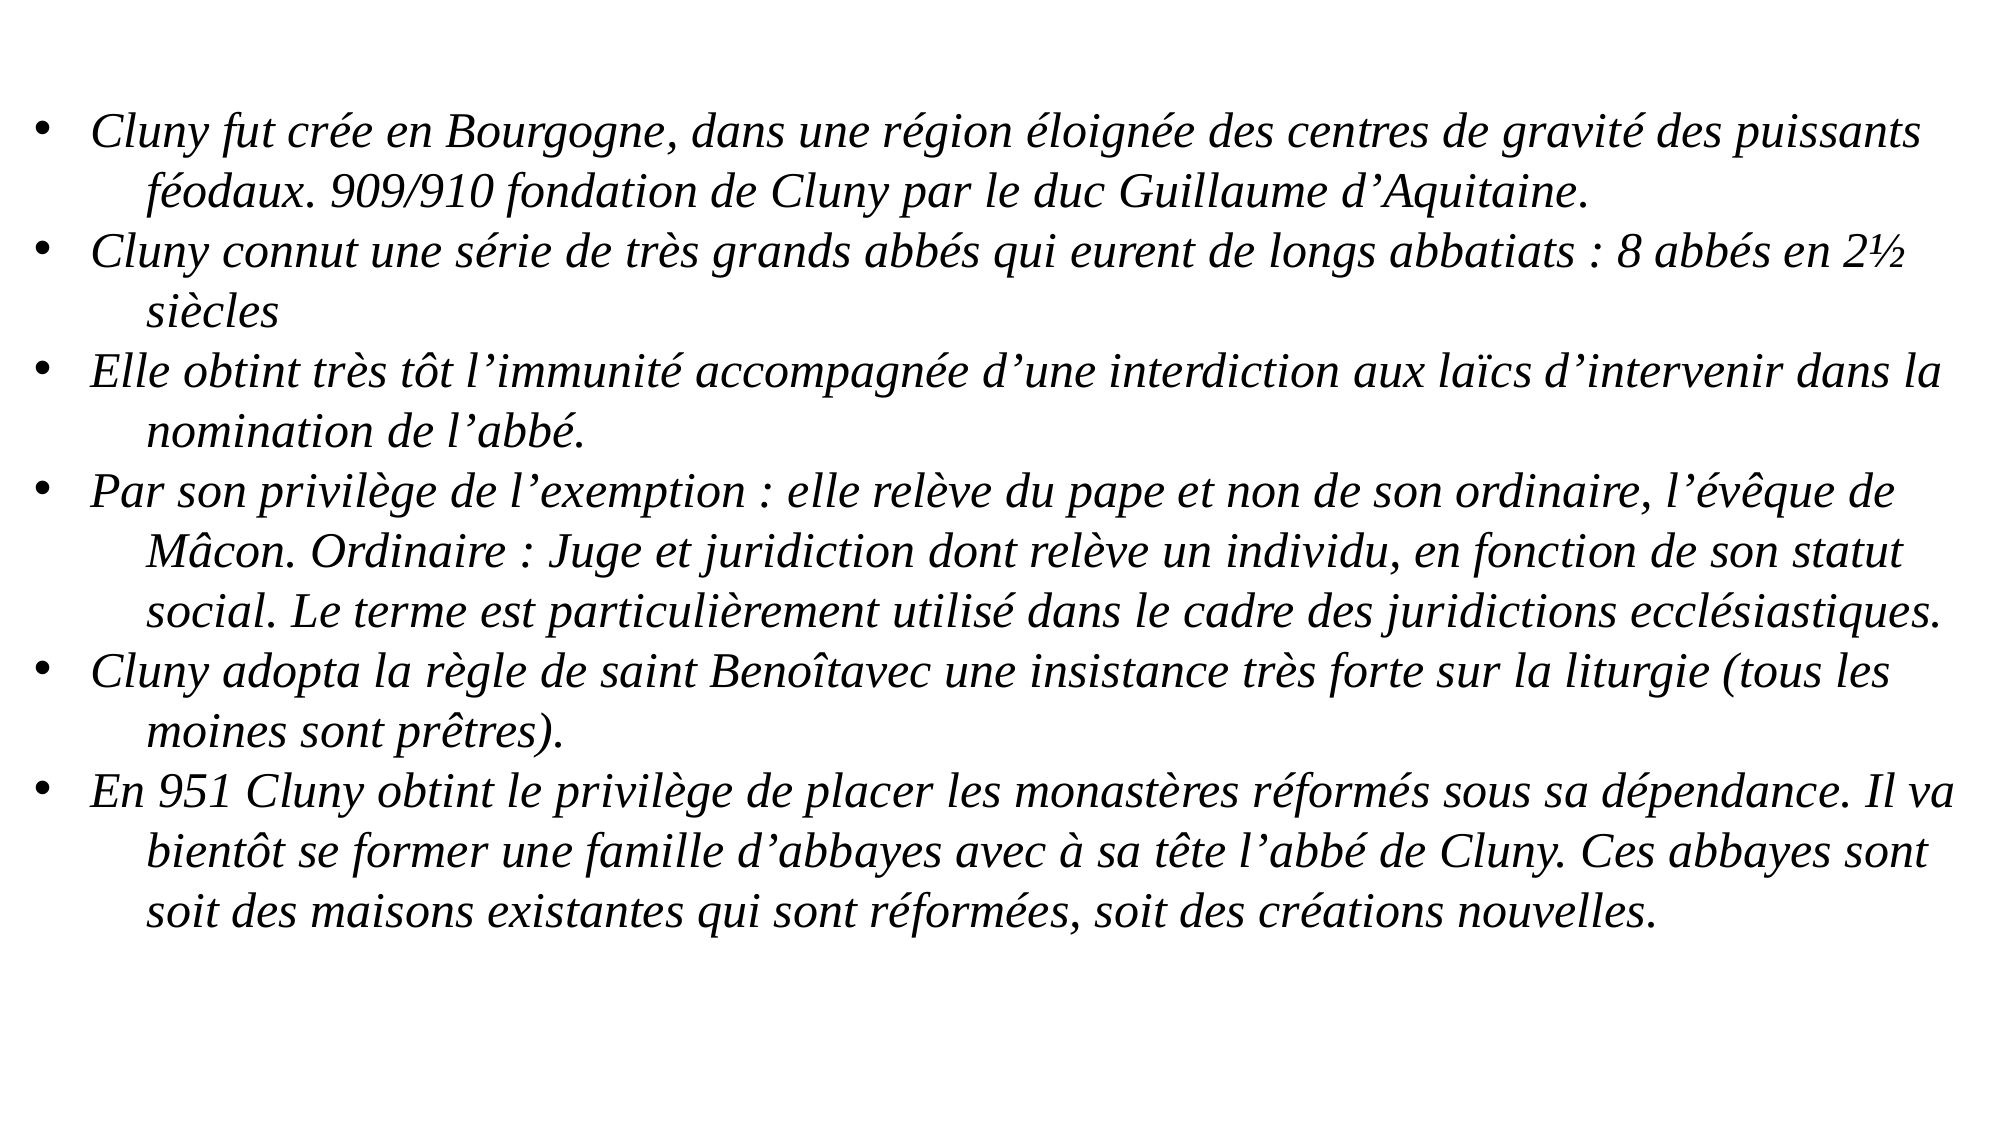

Cluny fut crée en Bourgogne, dans une région éloignée des centres de gravité des puissants féodaux. 909/910 fondation de Cluny par le duc Guillaume d’Aquitaine.
Cluny connut une série de très grands abbés qui eurent de longs abbatiats : 8 abbés en 2½ siècles
Elle obtint très tôt l’immunité accompagnée d’une interdiction aux laïcs d’intervenir dans la nomination de l’abbé.
Par son privilège de l’exemption : elle relève du pape et non de son ordinaire, l’évêque de Mâcon. Ordinaire : Juge et juridiction dont relève un individu, en fonction de son statut social. Le terme est particulièrement utilisé dans le cadre des juridictions ecclésiastiques.
Cluny adopta la règle de saint Benoîtavec une insistance très forte sur la liturgie (tous les moines sont prêtres).
En 951 Cluny obtint le privilège de placer les monastères réformés sous sa dépendance. Il va bientôt se former une famille d’abbayes avec à sa tête l’abbé de Cluny. Ces abbayes sont soit des maisons existantes qui sont réformées, soit des créations nouvelles.